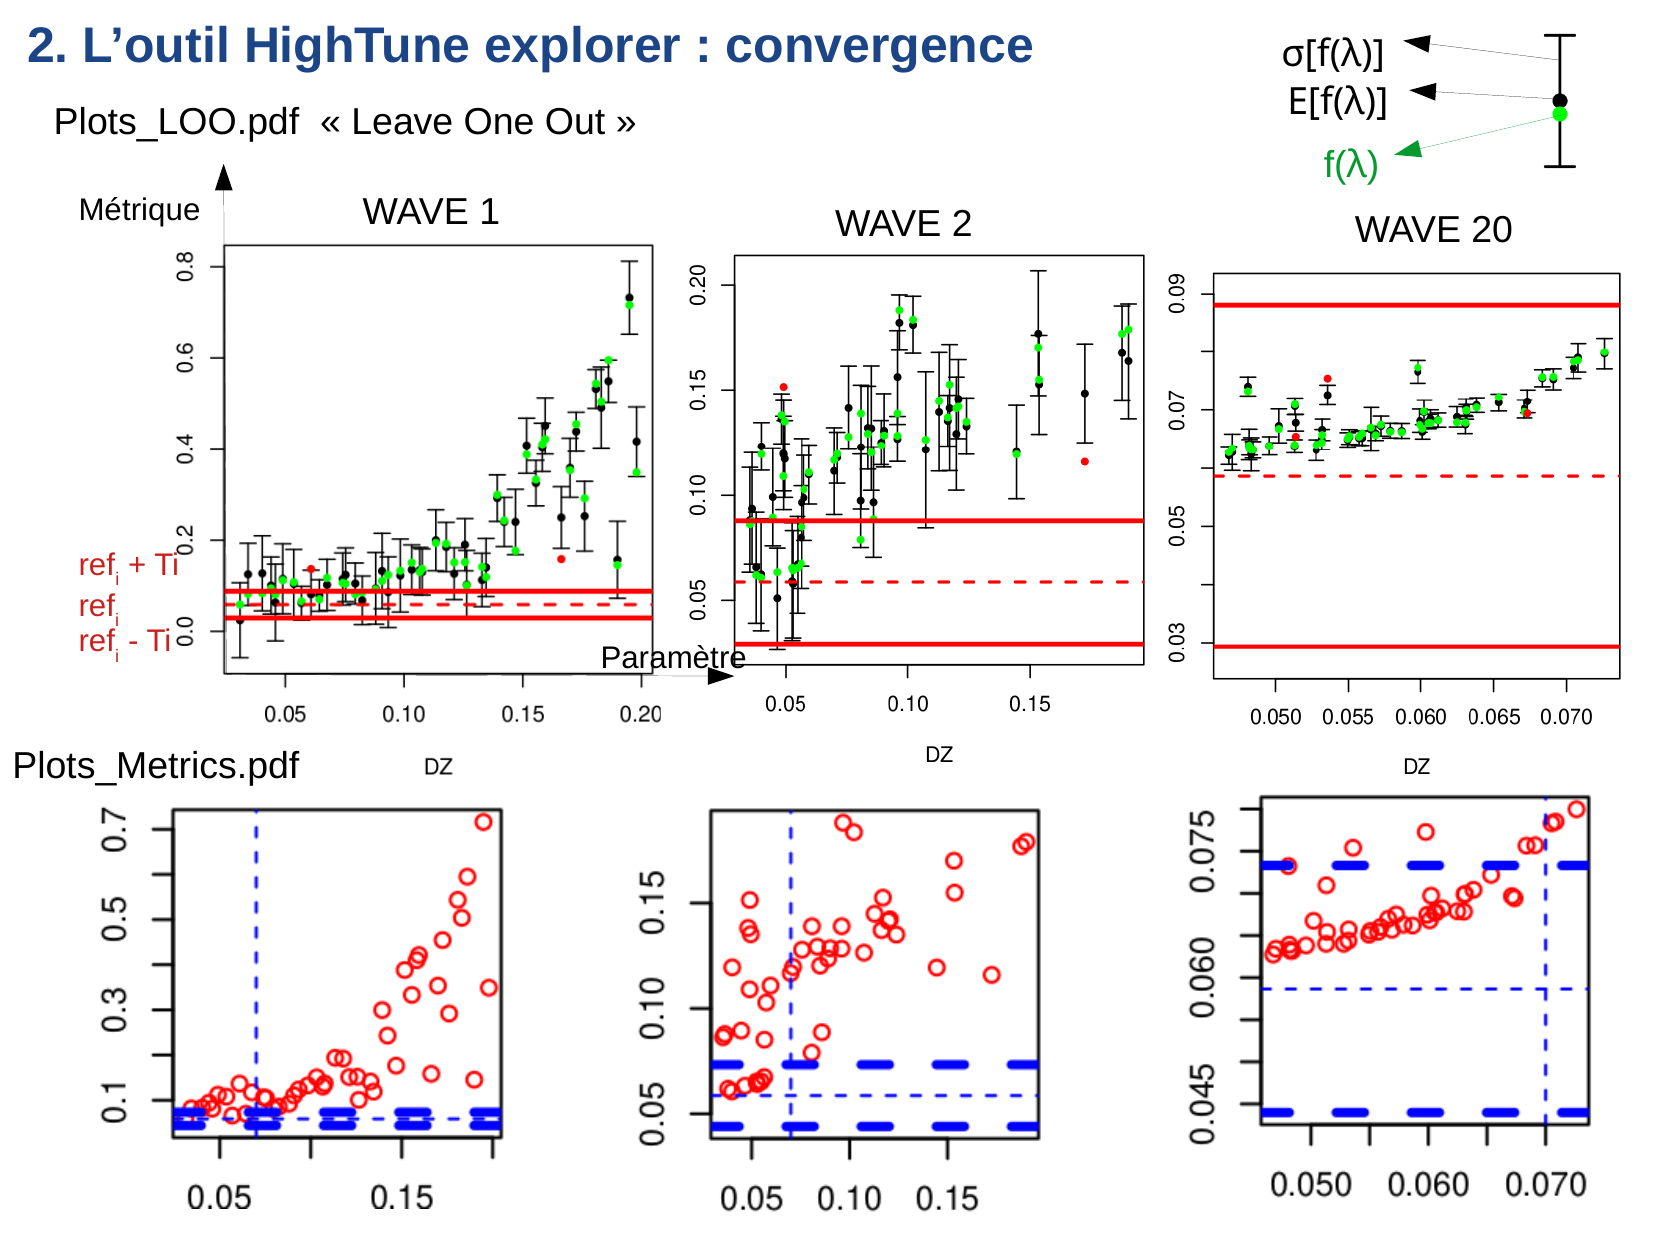

2. L’outil HighTune explorer : convergence
σ[f(λ)]
E[f(λ)]
Plots_LOO.pdf « Leave One Out »
f(λ)
WAVE 1
Métrique
WAVE 2
WAVE 20
refi + Ti
refi
refi - Ti
Paramètre
Plots_Metrics.pdf
36